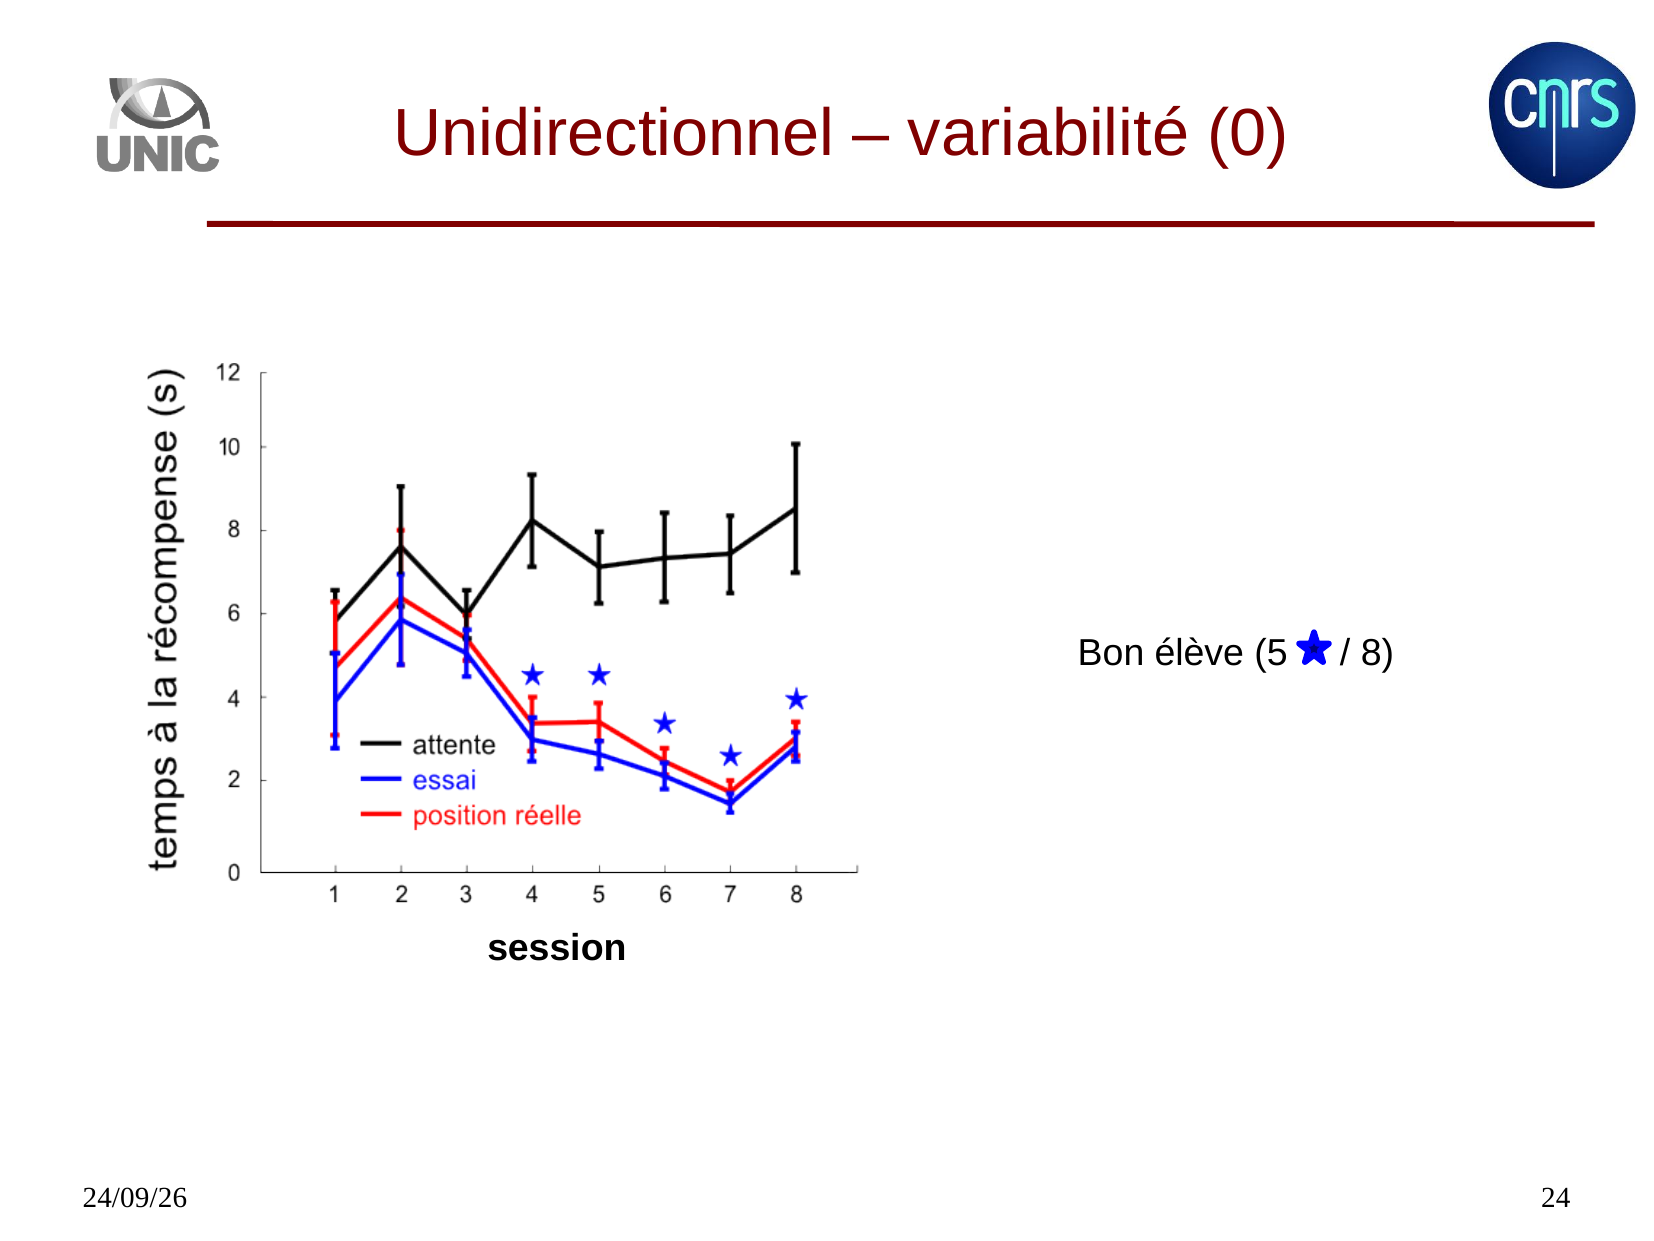

Unidirectionnel – variabilité (0)
Bon élève (5 / 8)
session